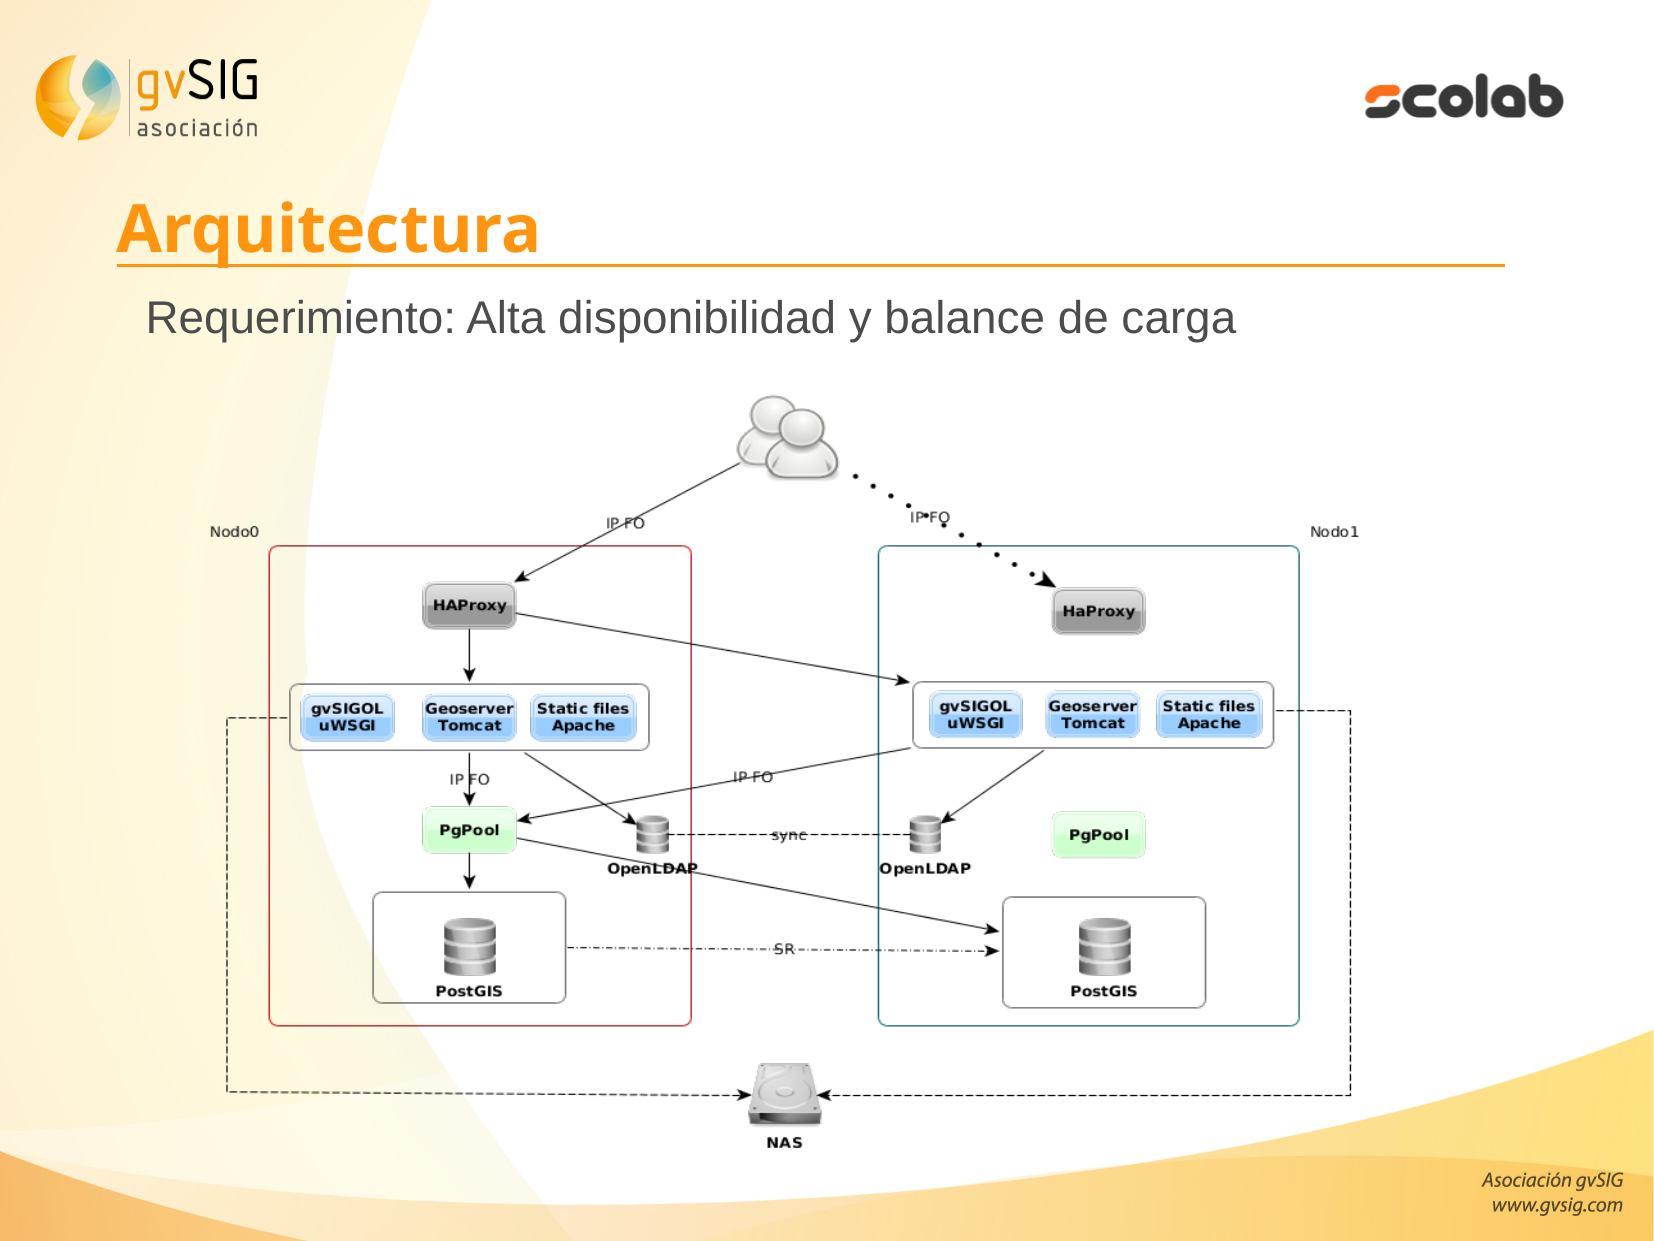

# Arquitectura
 Requerimiento: Alta disponibilidad y balance de carga